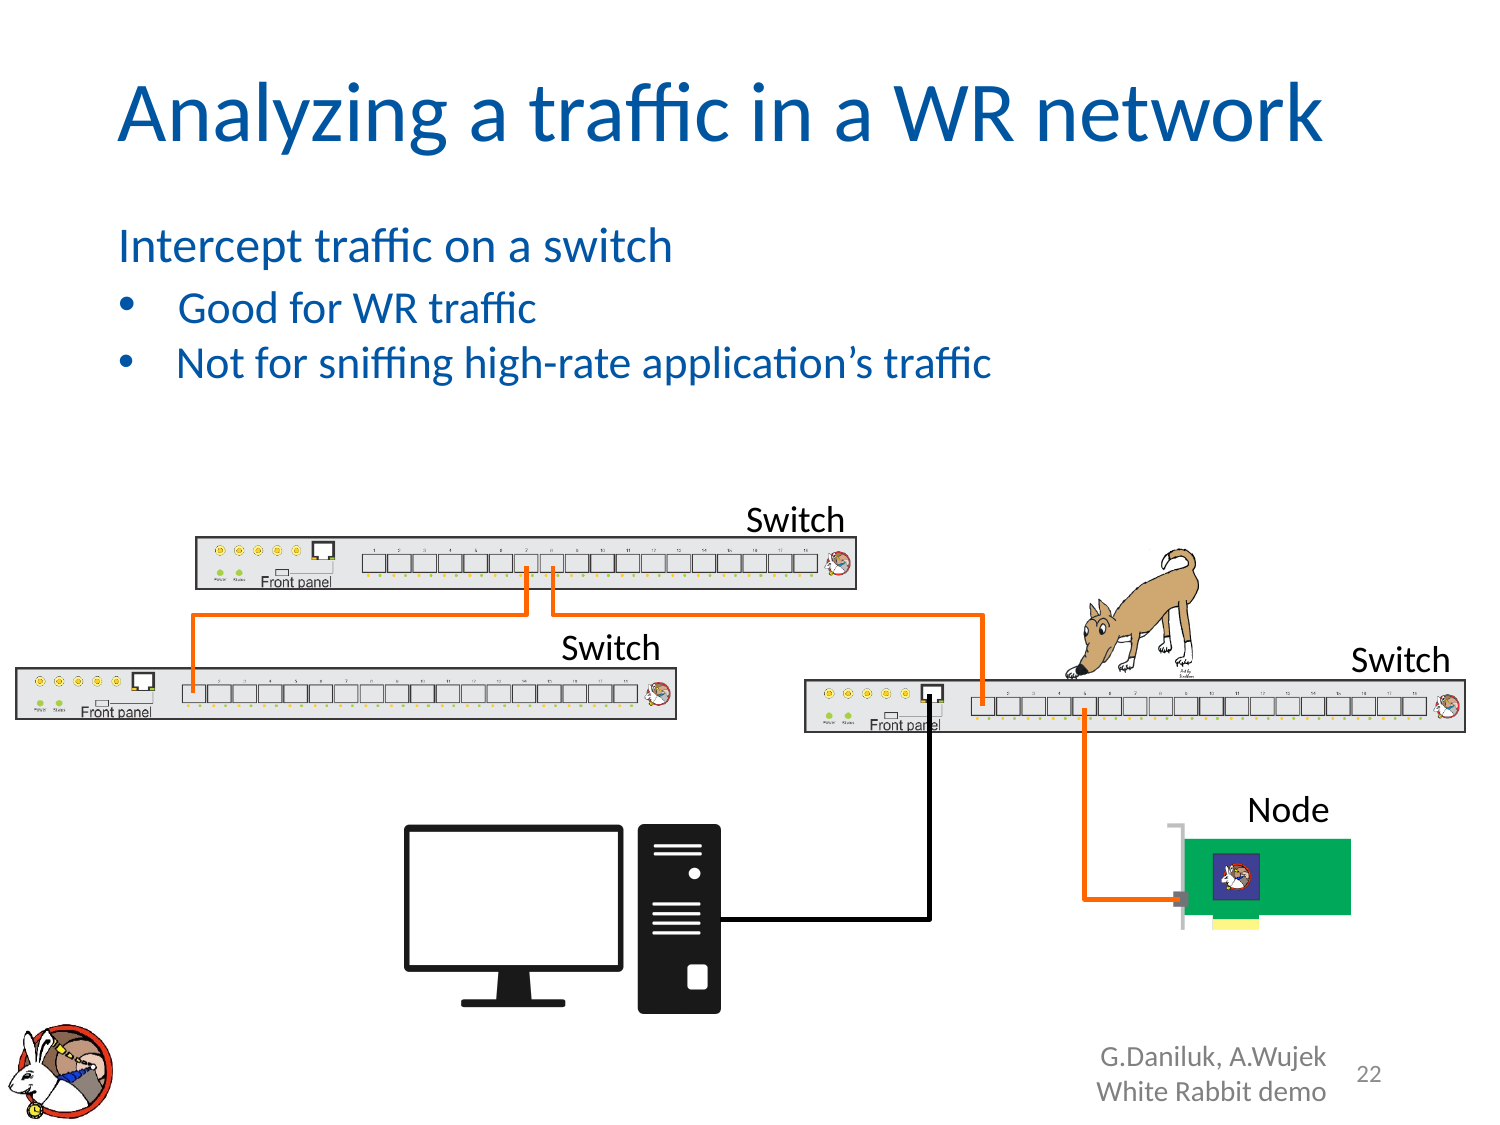

Analyzing a traffic in a WR network
Intercept traffic on a switch
 Good for WR traffic
 Not for sniffing high-rate application’s traffic
Switch
Switch
Switch
Node